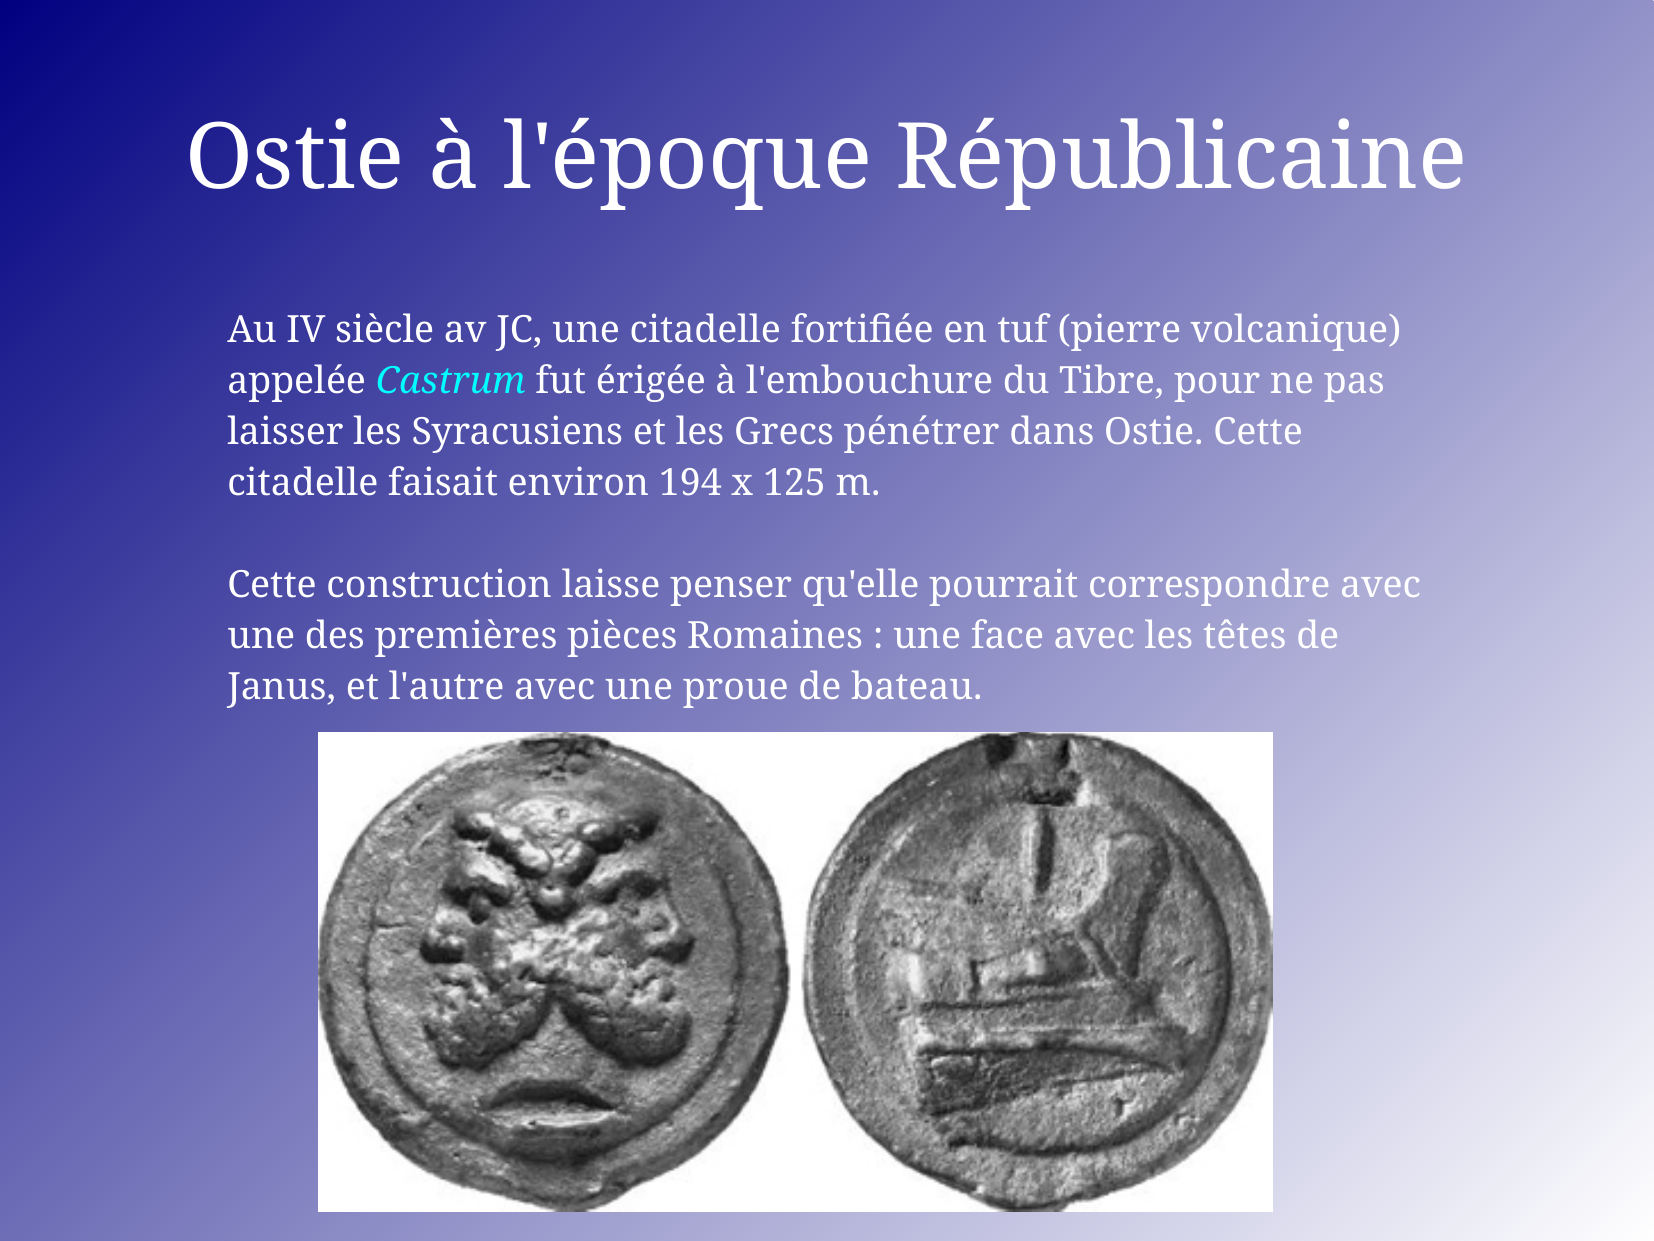

# Ostie à l'époque Républicaine
Au IV siècle av JC, une citadelle fortifiée en tuf (pierre volcanique) appelée Castrum fut érigée à l'embouchure du Tibre, pour ne pas laisser les Syracusiens et les Grecs pénétrer dans Ostie. Cette citadelle faisait environ 194 x 125 m.
Cette construction laisse penser qu'elle pourrait correspondre avec une des premières pièces Romaines : une face avec les têtes de Janus, et l'autre avec une proue de bateau.